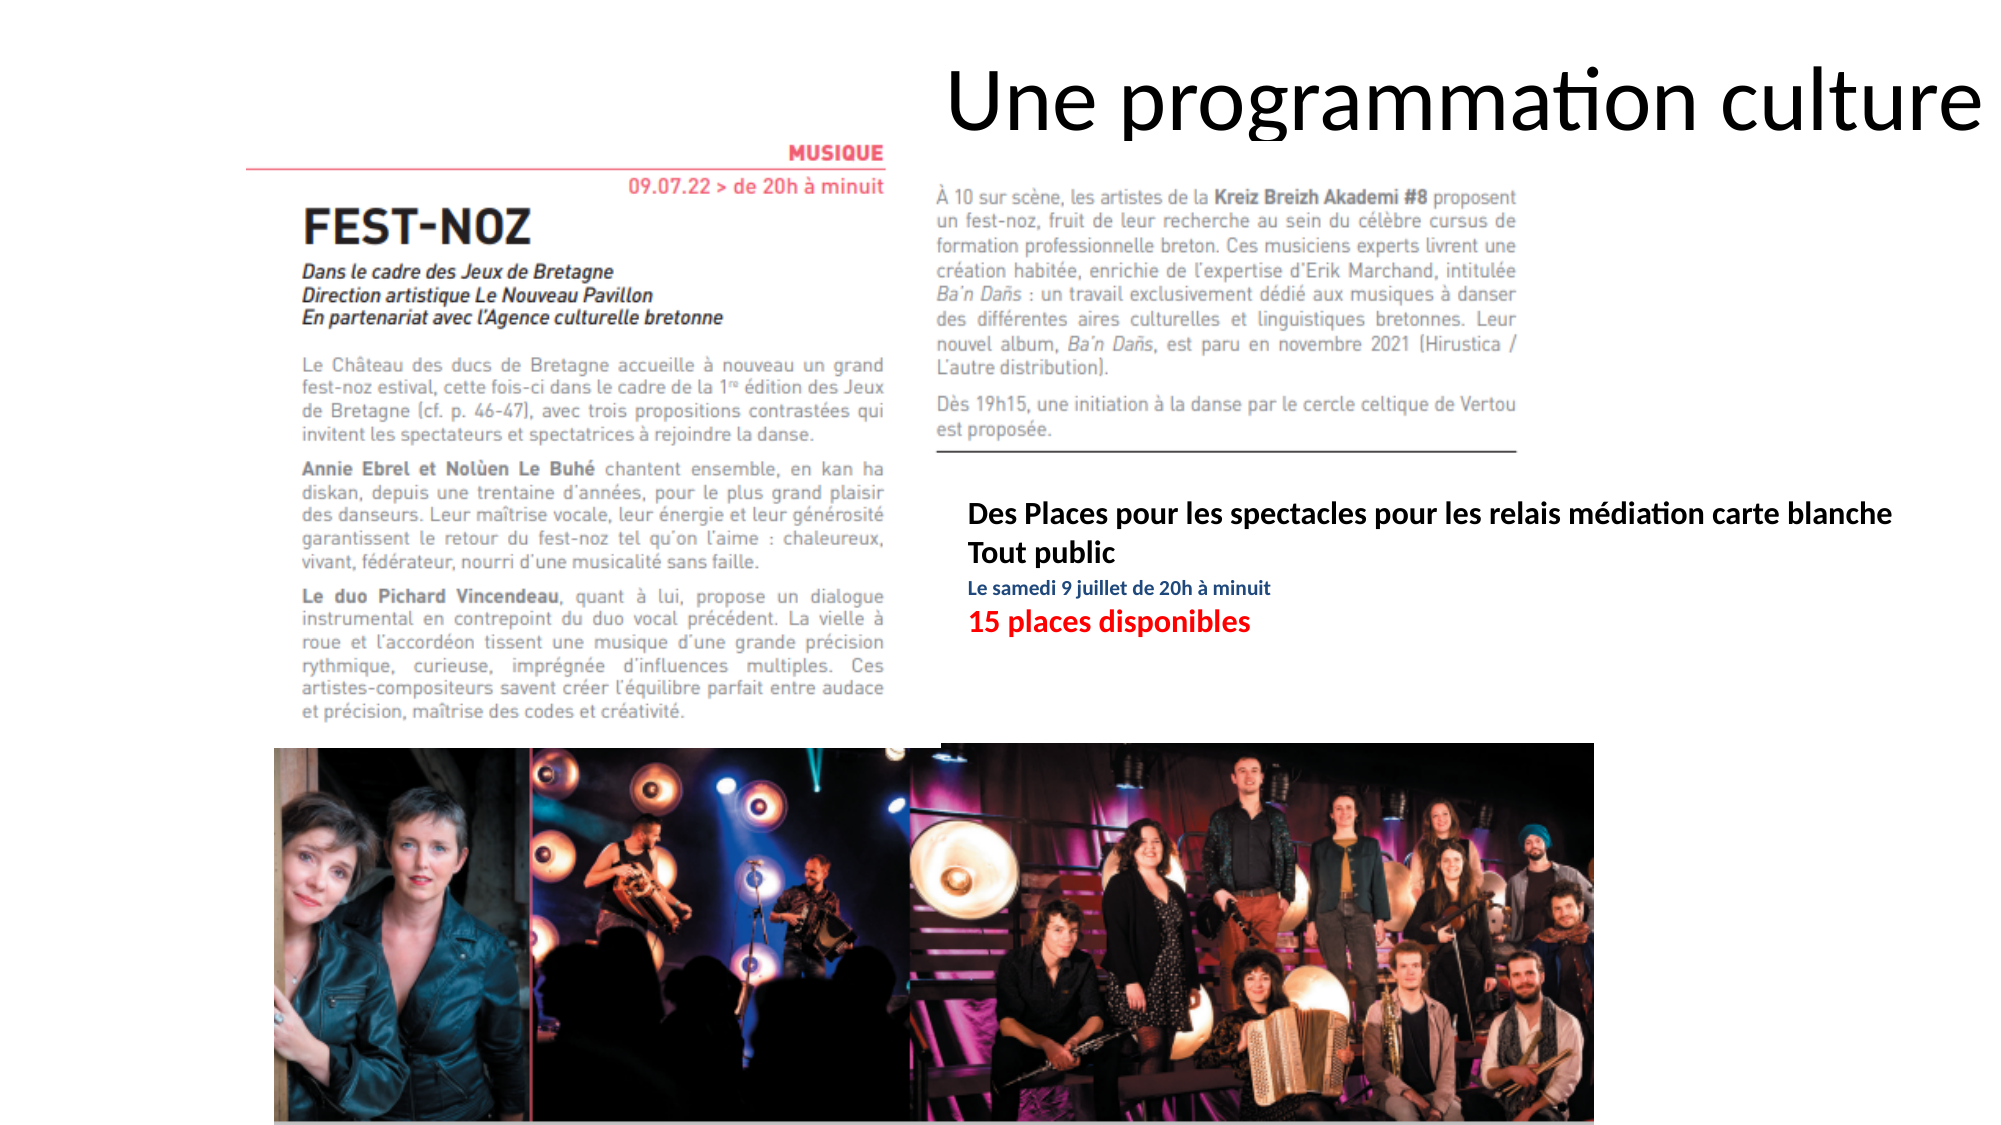

# Une programmation culture
Des Places pour les spectacles pour les relais médiation carte blanche
Tout public
Le samedi 9 juillet de 20h à minuit
15 places disponibles